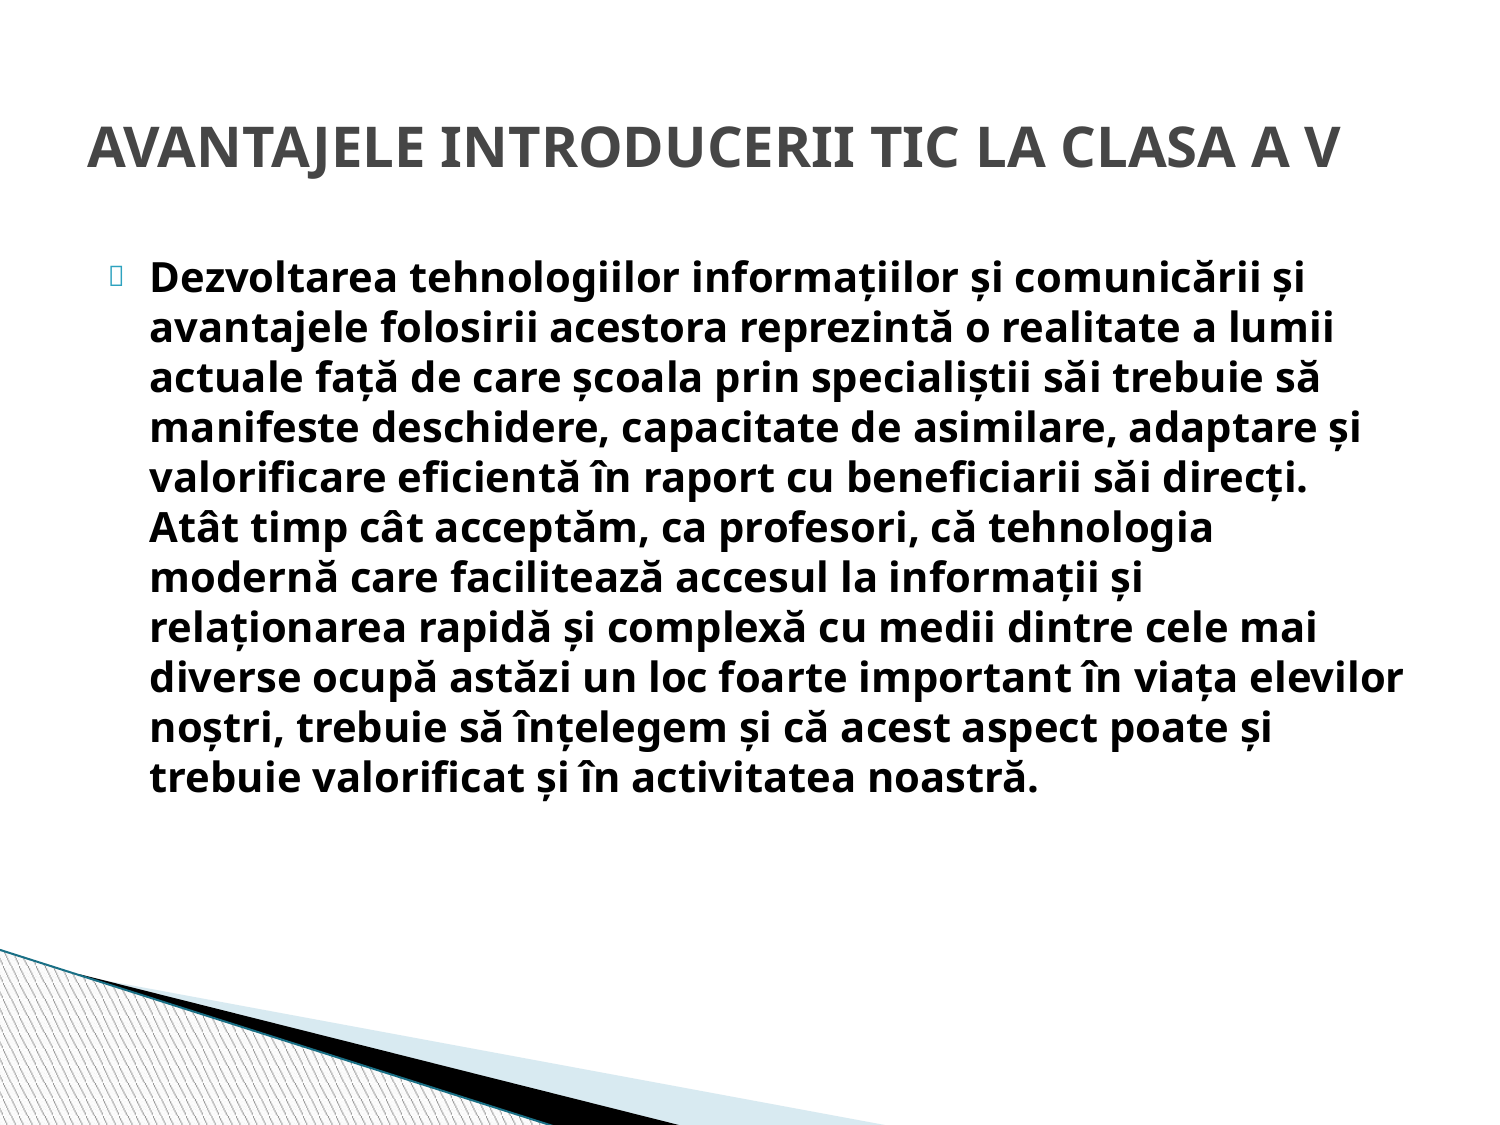

AVANTAJELE INTRODUCERII TIC LA CLASA A V
# Dezvoltarea tehnologiilor informațiilor și comunicării și avantajele folosirii acestora reprezintă o realitate a lumii actuale față de care școala prin specialiștii săi trebuie să manifeste deschidere, capacitate de asimilare, adaptare și valorificare eficientă în raport cu beneficiarii săi direcți. Atât timp cât acceptăm, ca profesori, că tehnologia modernă care facilitează accesul la informații și relaționarea rapidă și complexă cu medii dintre cele mai diverse ocupă astăzi un loc foarte important în viața elevilor noștri, trebuie să înțelegem și că acest aspect poate și trebuie valorificat și în activitatea noastră.